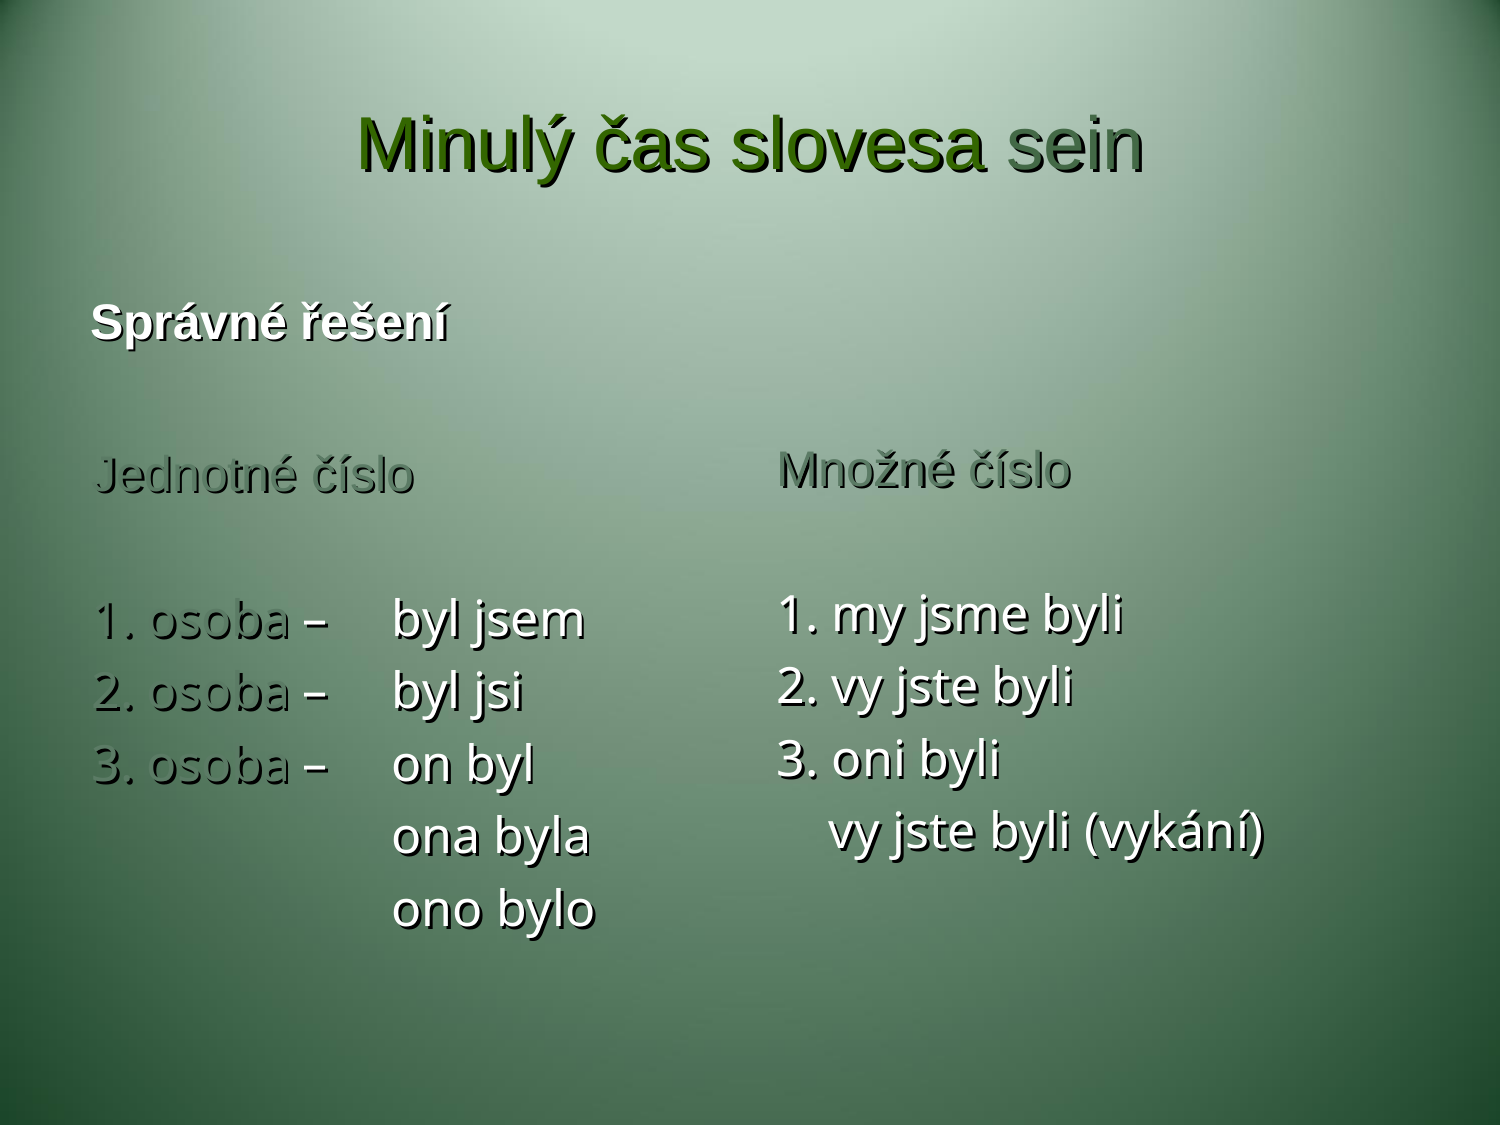

# Minulý čas slovesa sein
Správné řešení
Množné číslo
1. my jsme byli
2. vy jste byli
3. oni byli
 vy jste byli (vykání)
Jednotné číslo
1. osoba – 	byl jsem
2. osoba – 	byl jsi
3. osoba – 	on byl
			ona byla
			ono bylo